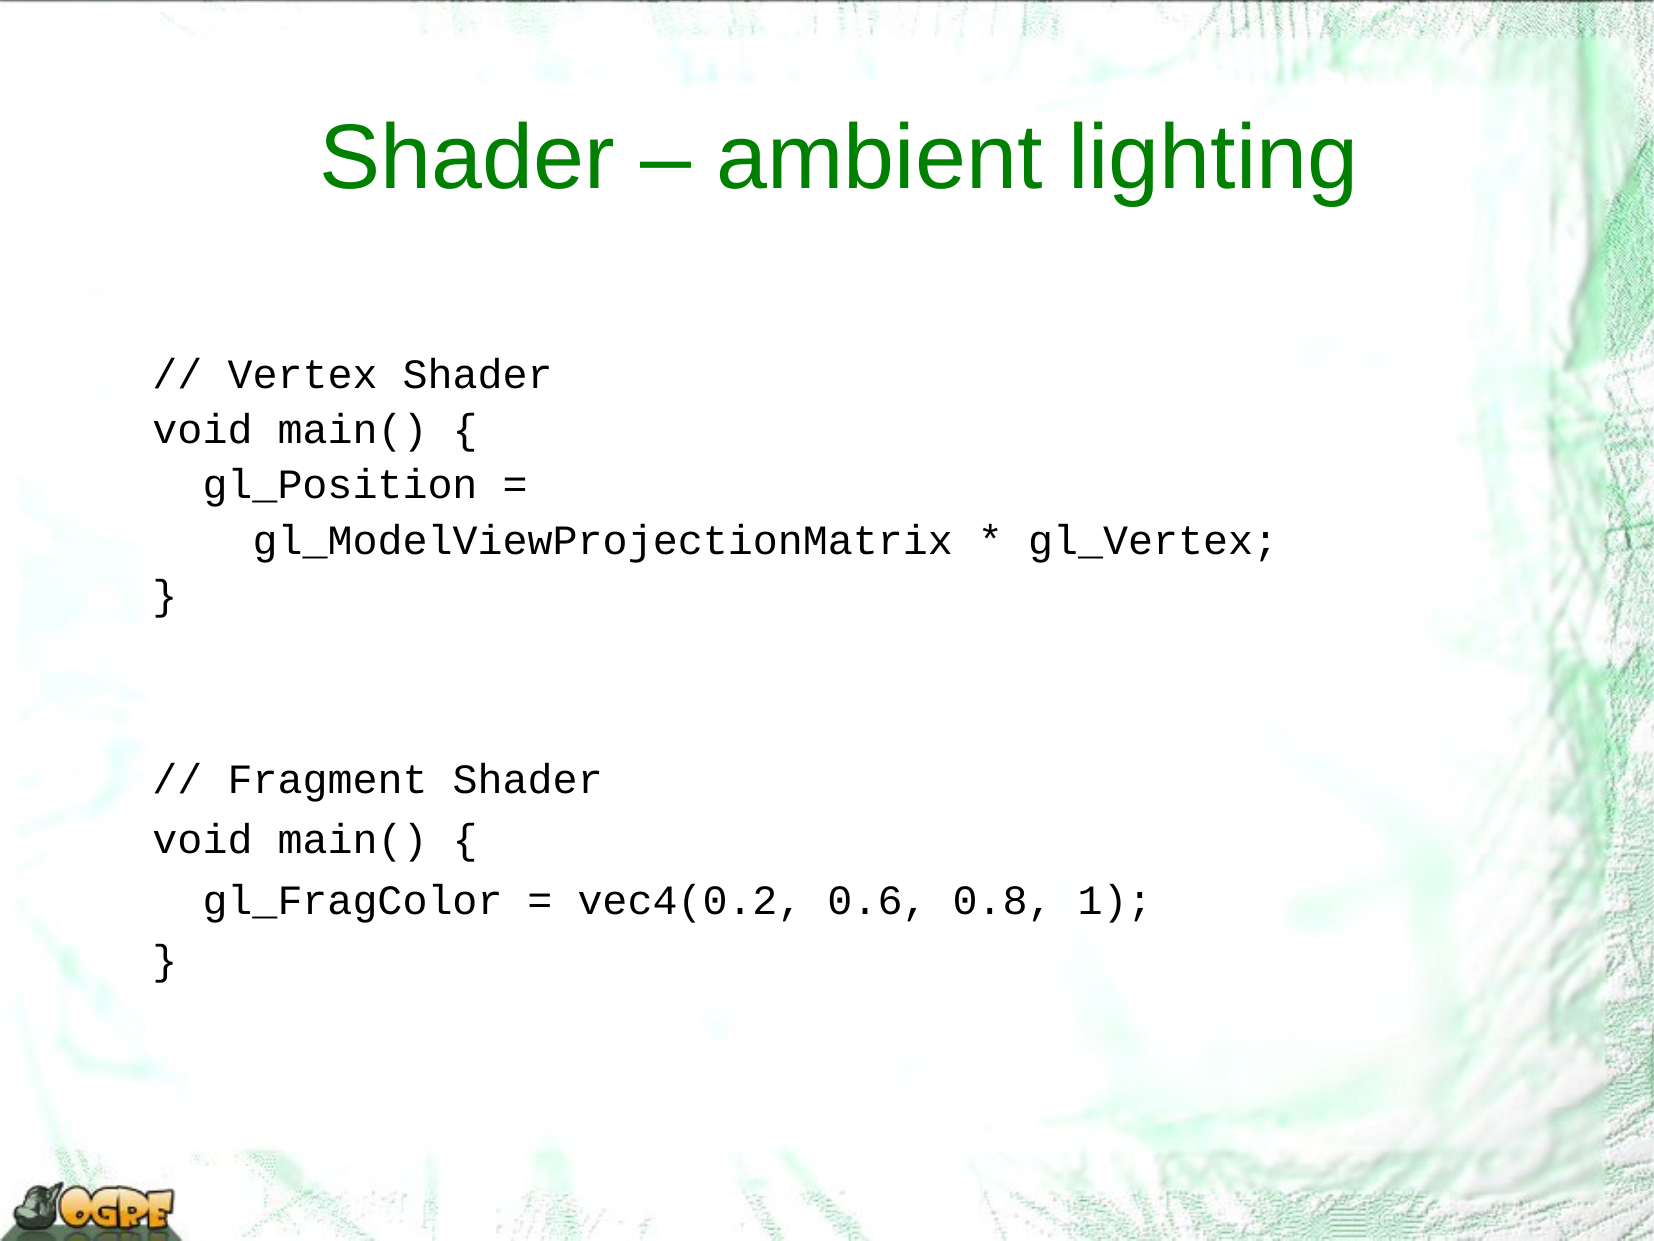

# Shader – ambient lighting
// Vertex Shader
void main() {
 gl_Position =
 gl_ModelViewProjectionMatrix * gl_Vertex;
}
// Fragment Shader
void main() {
 gl_FragColor = vec4(0.2, 0.6, 0.8, 1);
}